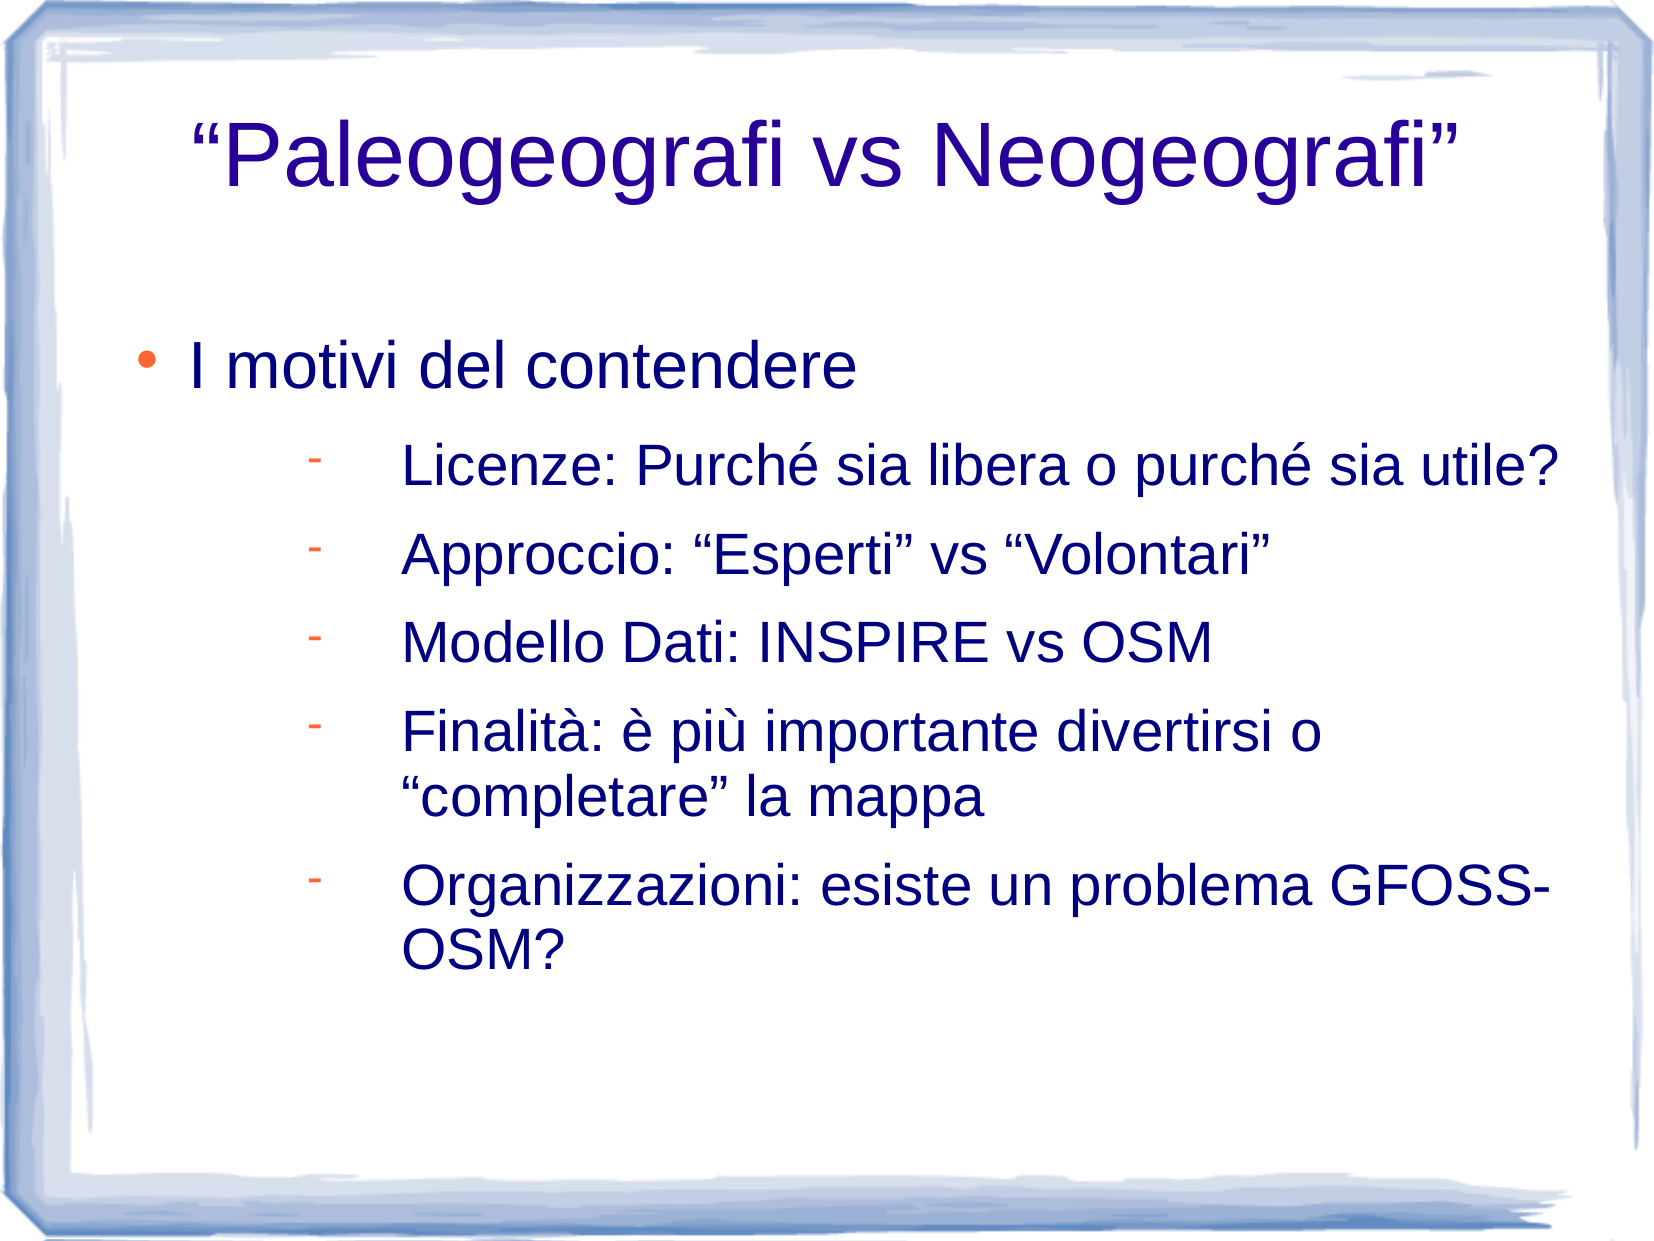

# “Paleogeografi vs Neogeografi”
I motivi del contendere
Licenze: Purché sia libera o purché sia utile?
Approccio: “Esperti” vs “Volontari”
Modello Dati: INSPIRE vs OSM
Finalità: è più importante divertirsi o “completare” la mappa
Organizzazioni: esiste un problema GFOSS-OSM?